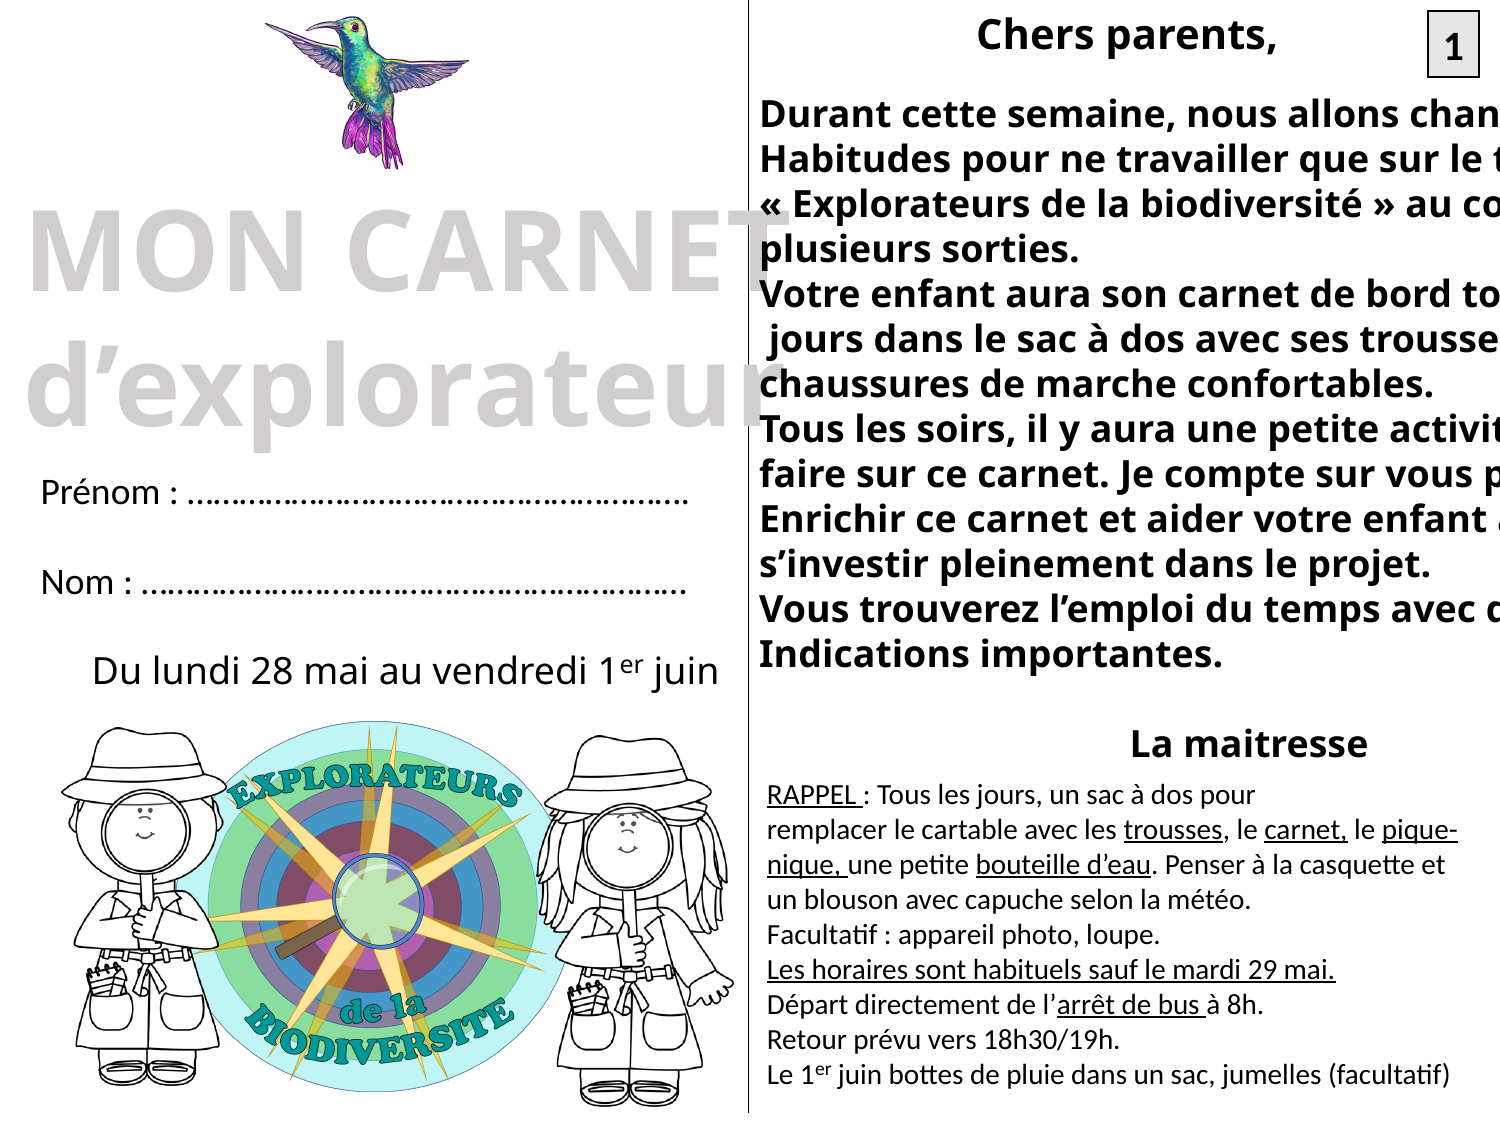

Chers parents,
1
Durant cette semaine, nous allons changer nos
Habitudes pour ne travailler que sur le thème :
« Explorateurs de la biodiversité » au cours de
plusieurs sorties.
Votre enfant aura son carnet de bord tous les
 jours dans le sac à dos avec ses trousses, des
chaussures de marche confortables.
Tous les soirs, il y aura une petite activité à
faire sur ce carnet. Je compte sur vous pour
Enrichir ce carnet et aider votre enfant à
s’investir pleinement dans le projet.
Vous trouverez l’emploi du temps avec des
Indications importantes.
 La maitresse
MON CARNET
d’explorateur
Prénom : ………………………………………………….
Nom : ………………………………………………………
 Du lundi 28 mai au vendredi 1er juin
RAPPEL : Tous les jours, un sac à dos pour
remplacer le cartable avec les trousses, le carnet, le pique-nique, une petite bouteille d’eau. Penser à la casquette et un blouson avec capuche selon la météo.
Facultatif : appareil photo, loupe.
Les horaires sont habituels sauf le mardi 29 mai.
Départ directement de l’arrêt de bus à 8h.
Retour prévu vers 18h30/19h.
Le 1er juin bottes de pluie dans un sac, jumelles (facultatif)